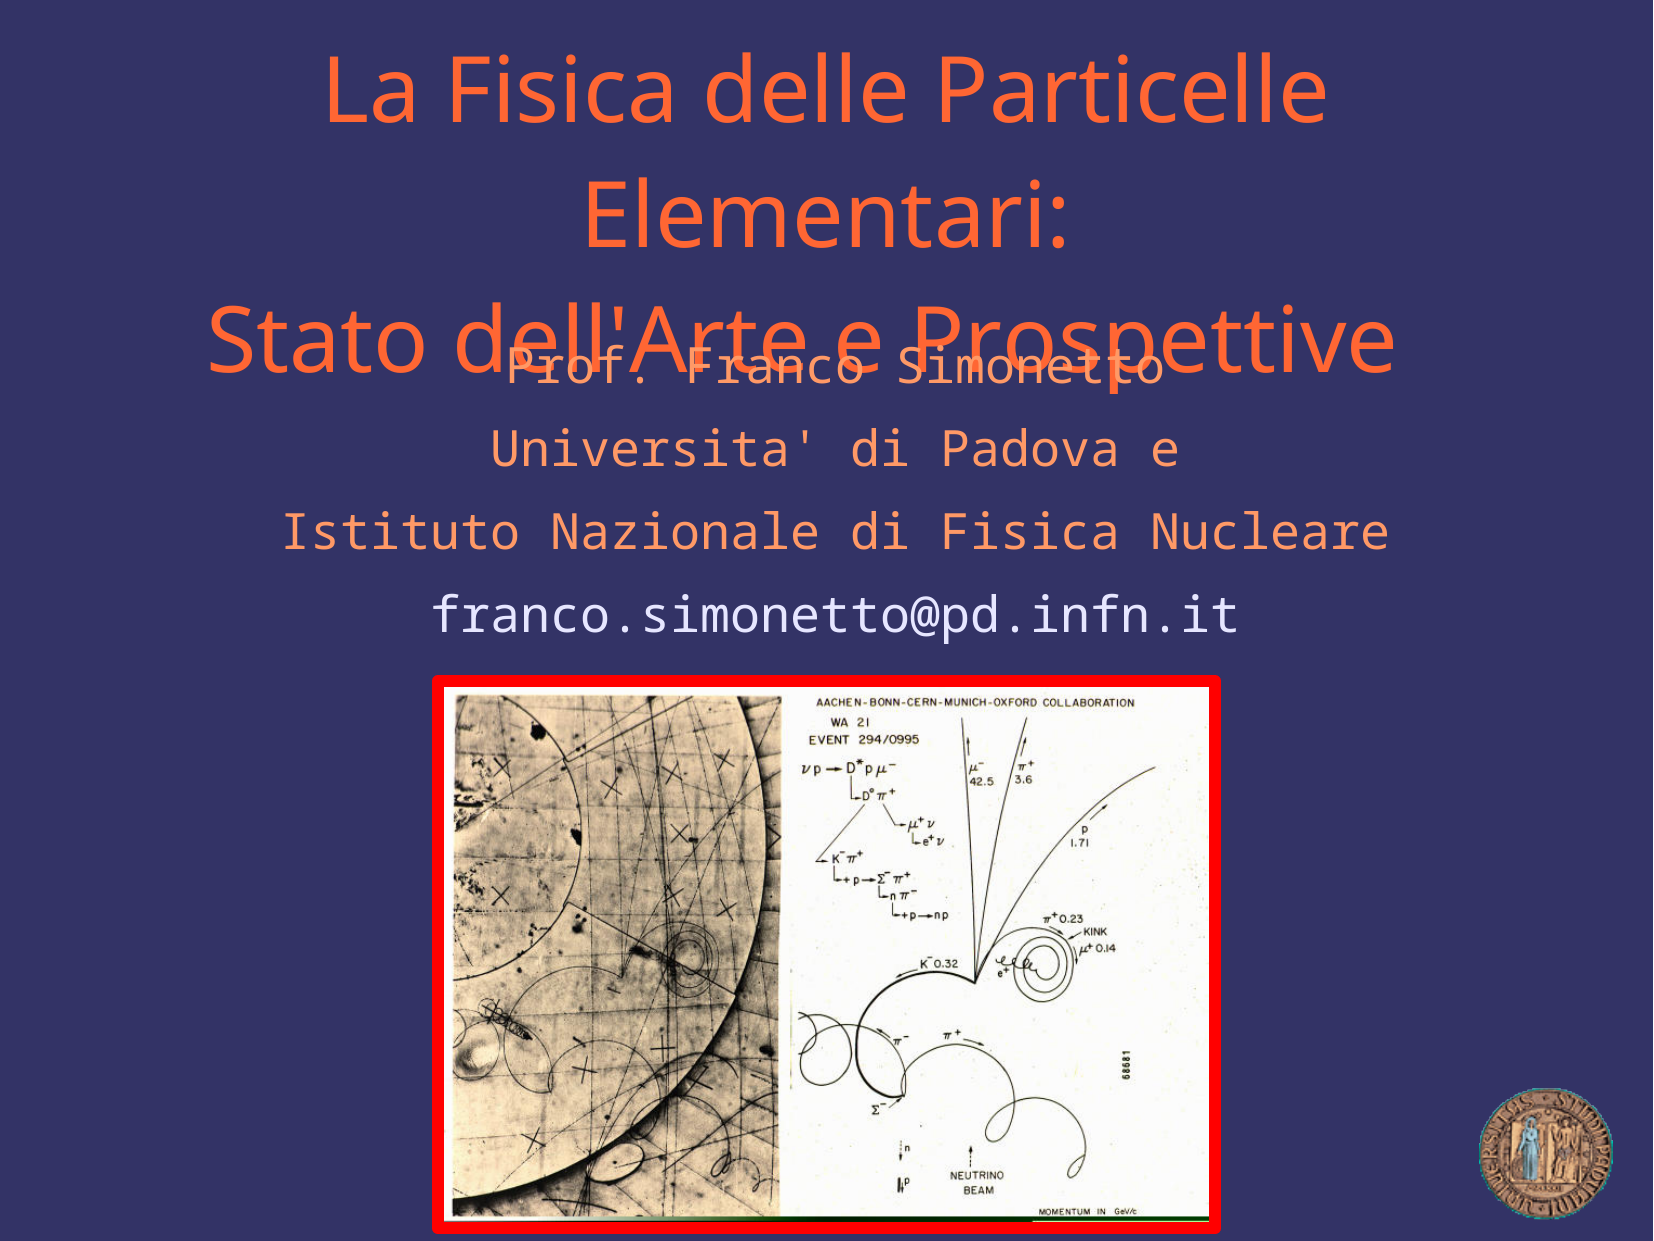

# La Fisica delle Particelle Elementari: Stato dell'Arte e Prospettive
Prof. Franco Simonetto
Universita' di Padova e
Istituto Nazionale di Fisica Nucleare
franco.simonetto@pd.infn.it